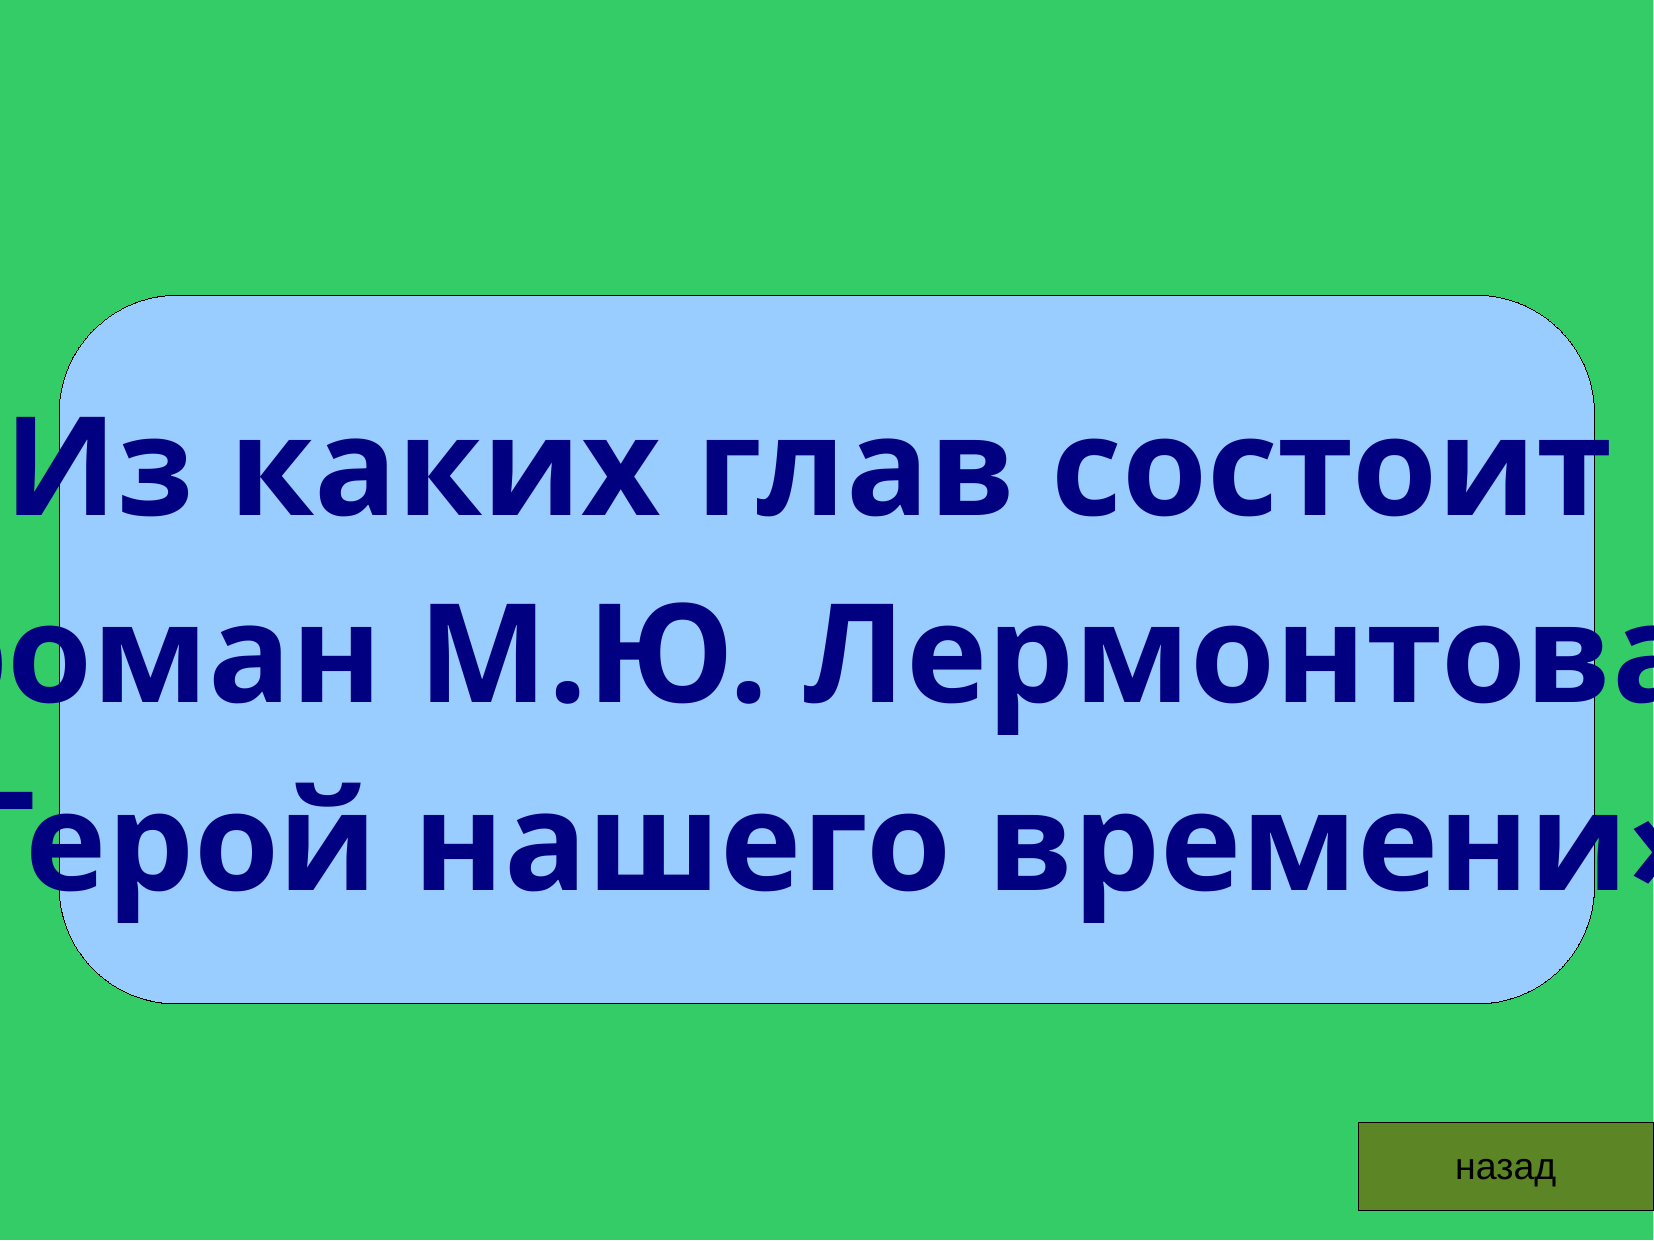

Из каких глав состоит
роман М.Ю. Лермонтова
«Герой нашего времени»?
назад